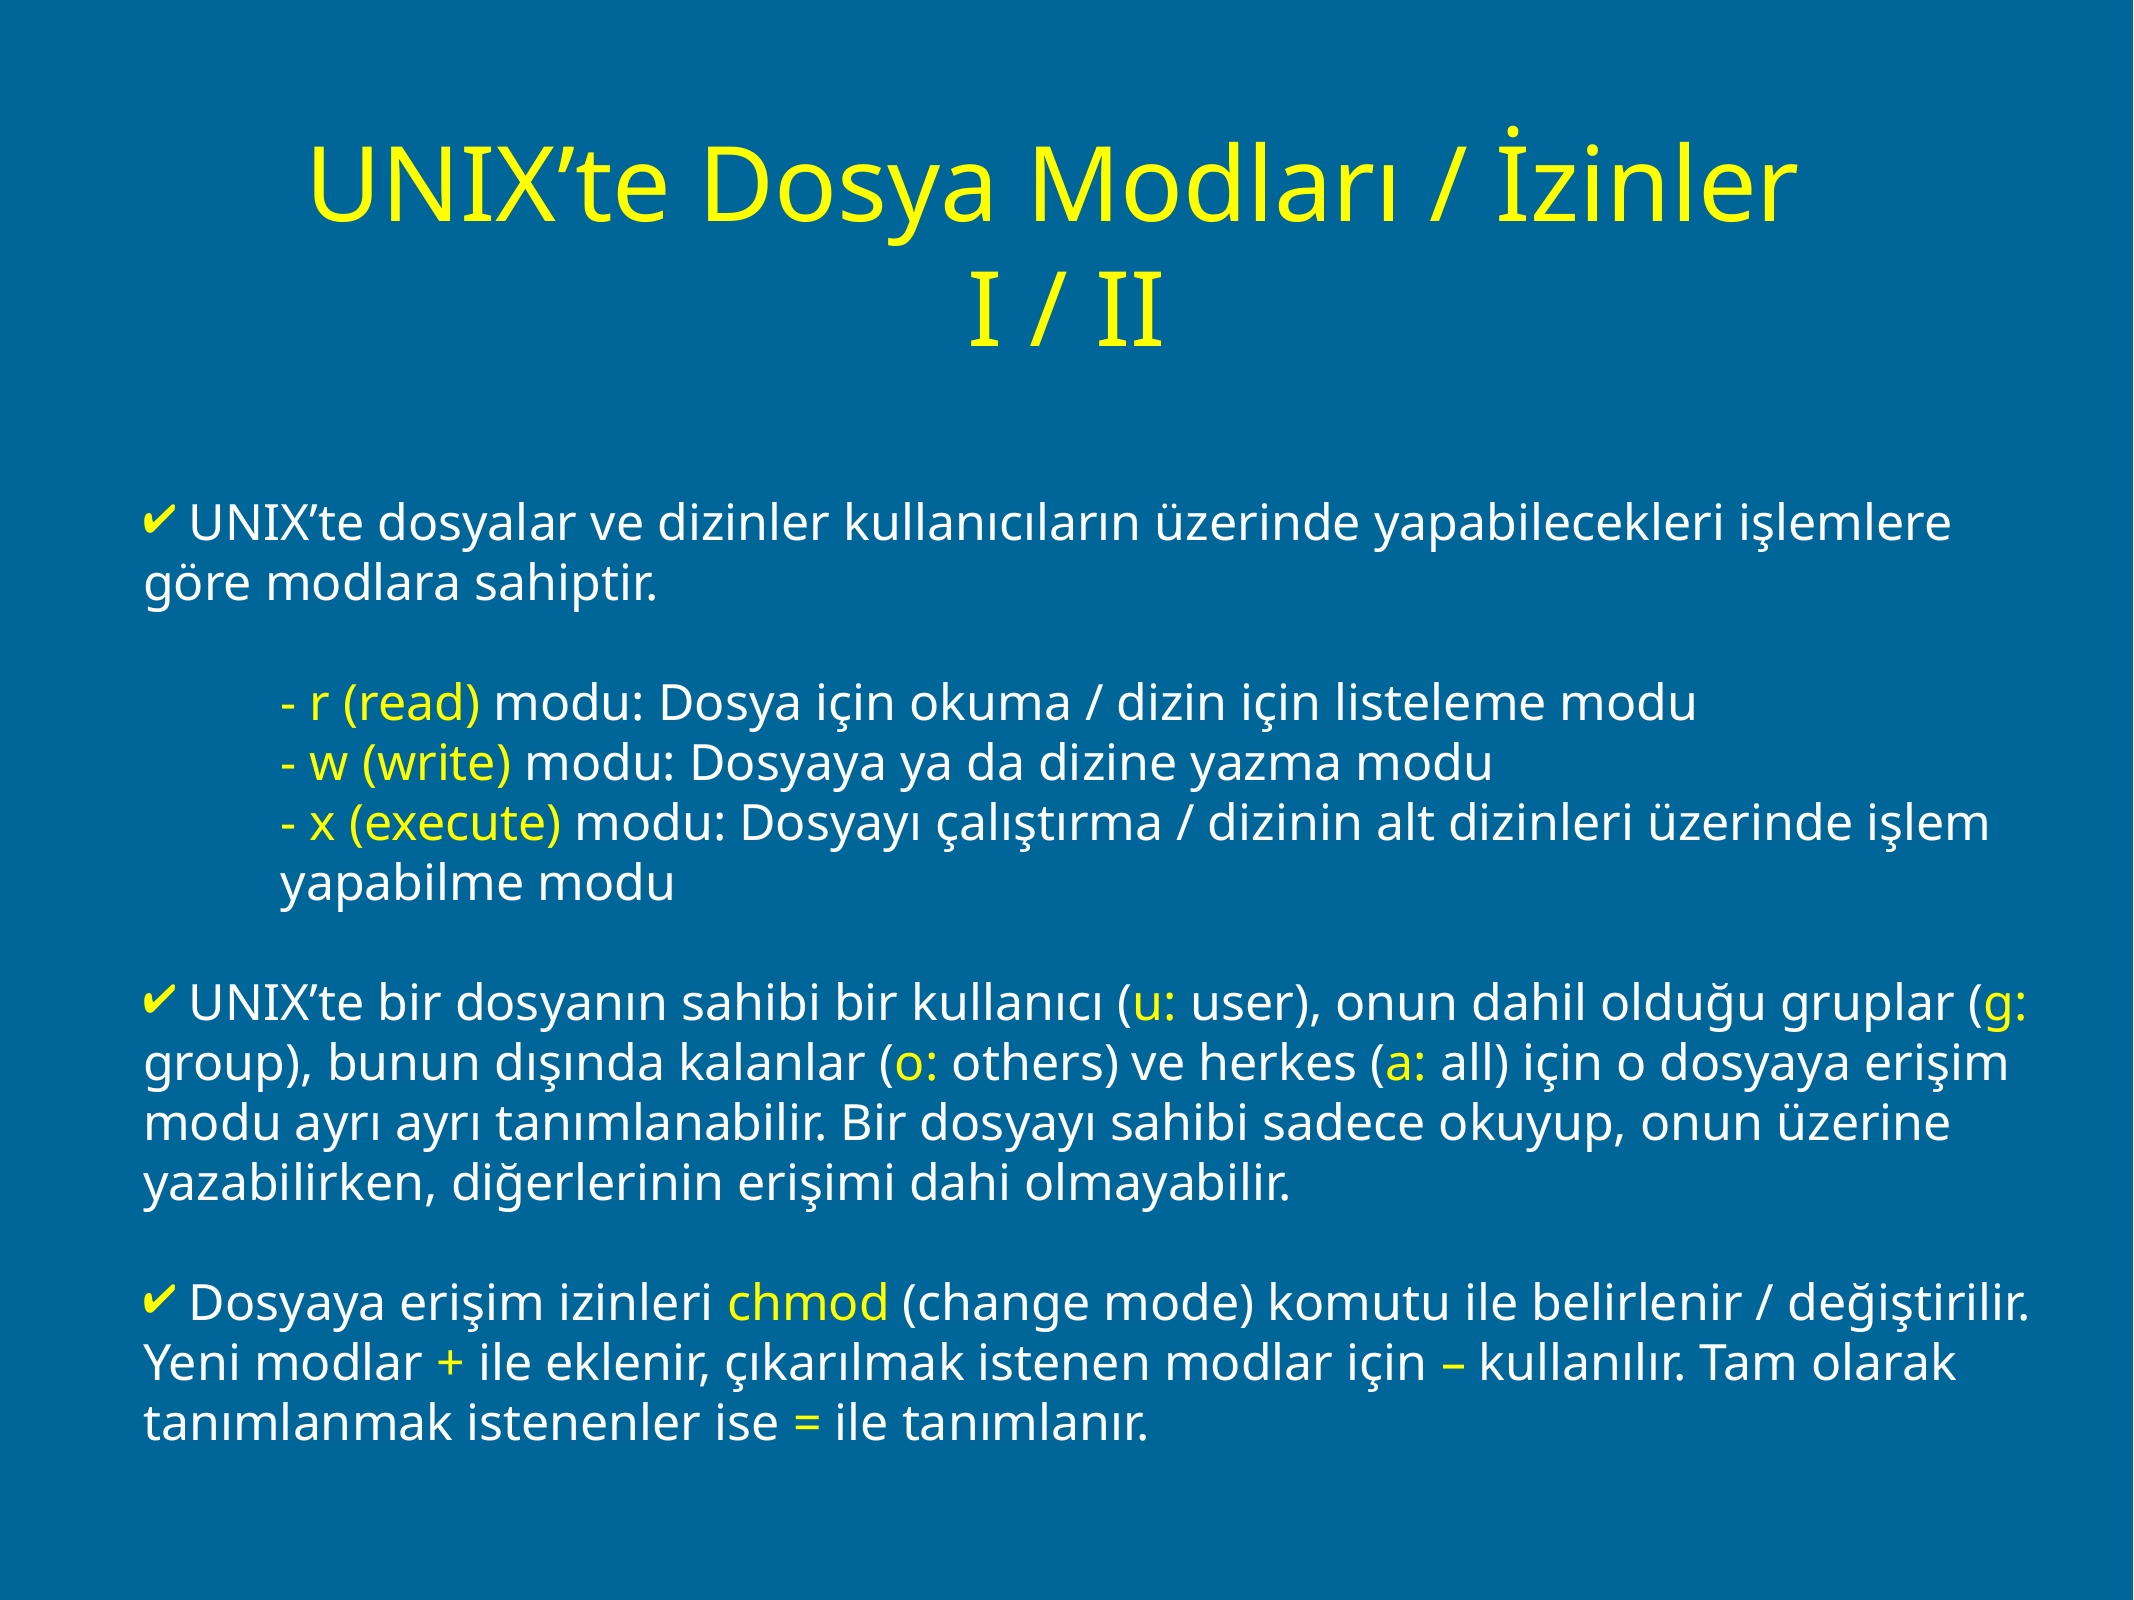

# UNIX’te Dosya Modları / İzinler I / II
 UNIX’te dosyalar ve dizinler kullanıcıların üzerinde yapabilecekleri işlemlere göre modlara sahiptir.
	- r (read) modu: Dosya için okuma / dizin için listeleme modu
	- w (write) modu: Dosyaya ya da dizine yazma modu
	- x (execute) modu: Dosyayı çalıştırma / dizinin alt dizinleri üzerinde işlem yapabilme modu
 UNIX’te bir dosyanın sahibi bir kullanıcı (u: user), onun dahil olduğu gruplar (g: group), bunun dışında kalanlar (o: others) ve herkes (a: all) için o dosyaya erişim modu ayrı ayrı tanımlanabilir. Bir dosyayı sahibi sadece okuyup, onun üzerine yazabilirken, diğerlerinin erişimi dahi olmayabilir.
 Dosyaya erişim izinleri chmod (change mode) komutu ile belirlenir / değiştirilir. Yeni modlar + ile eklenir, çıkarılmak istenen modlar için – kullanılır. Tam olarak tanımlanmak istenenler ise = ile tanımlanır.